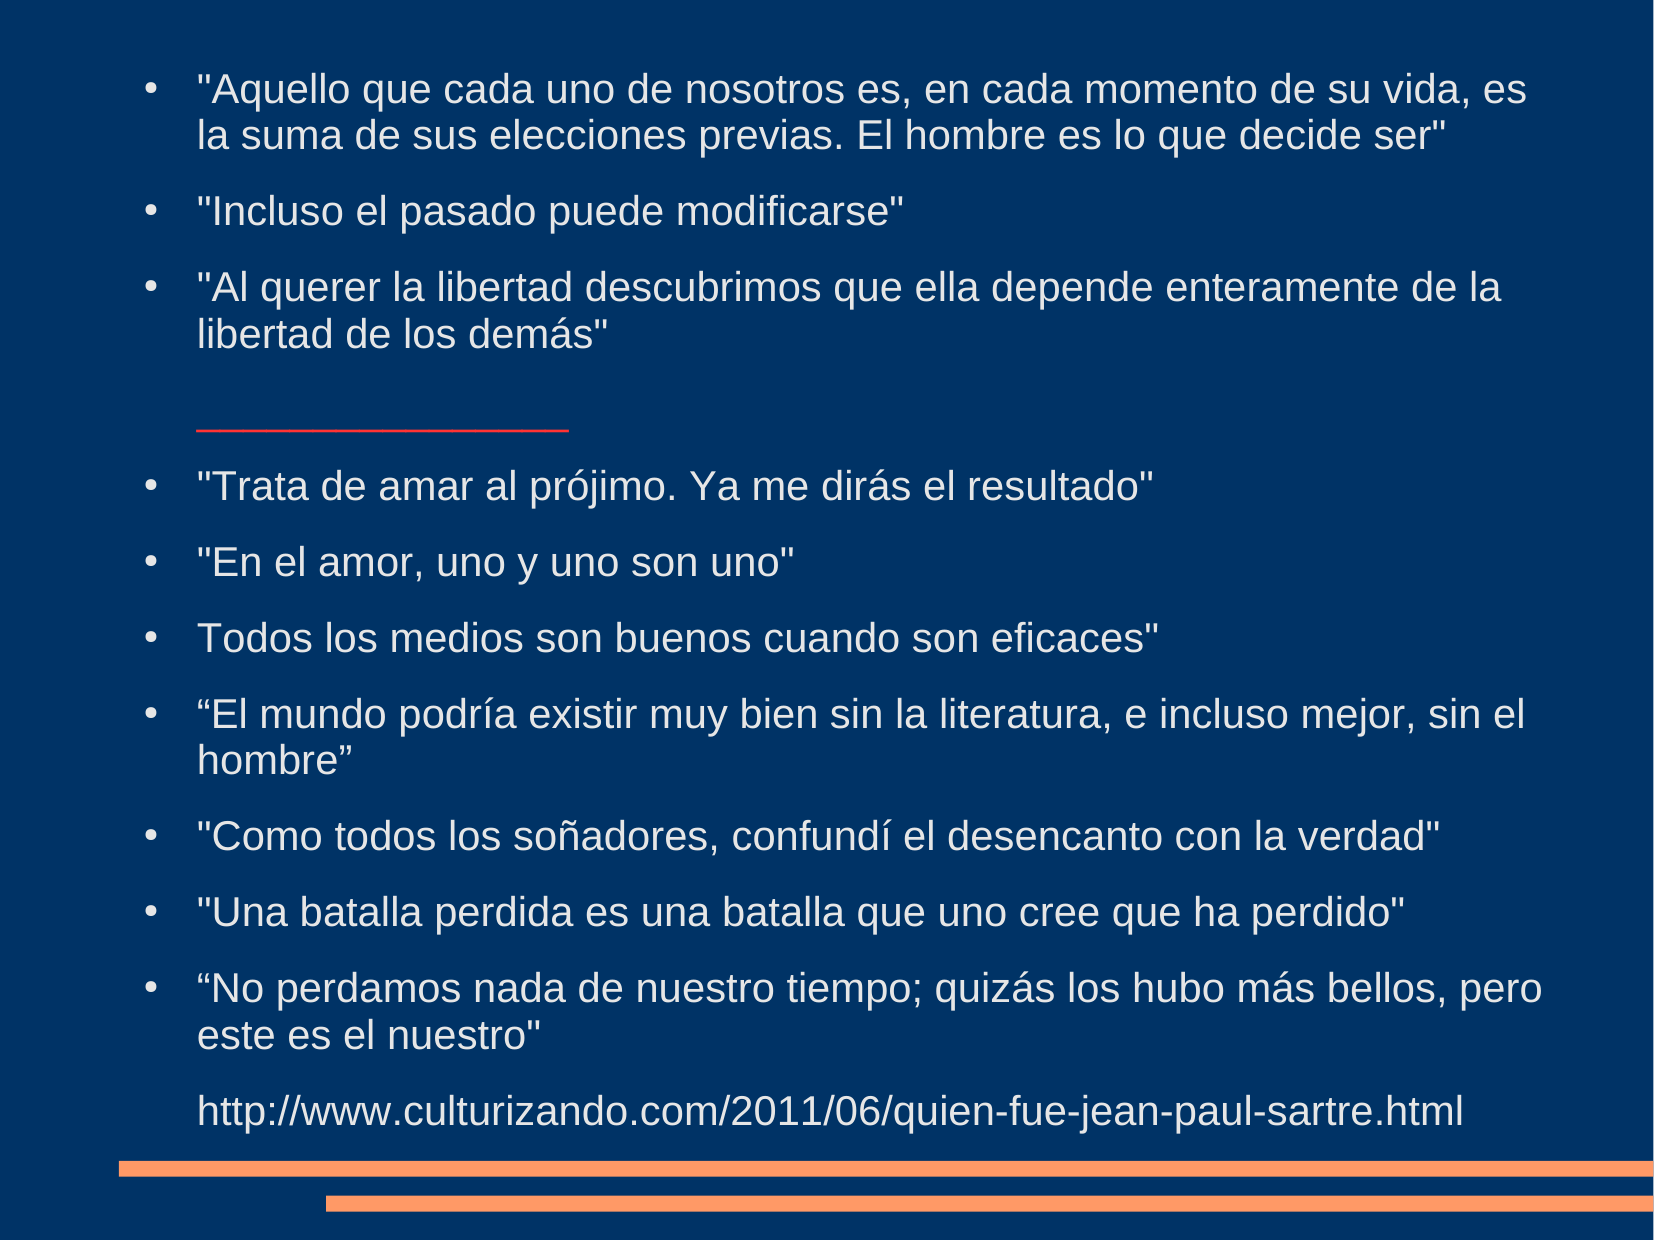

# "Aquello que cada uno de nosotros es, en cada momento de su vida, es la suma de sus elecciones previas. El hombre es lo que decide ser"
"Incluso el pasado puede modificarse"
"Al querer la libertad descubrimos que ella depende enteramente de la libertad de los demás"
________________
"Trata de amar al prójimo. Ya me dirás el resultado"
"En el amor, uno y uno son uno"
Todos los medios son buenos cuando son eficaces"
“El mundo podría existir muy bien sin la literatura, e incluso mejor, sin el hombre”
"Como todos los soñadores, confundí el desencanto con la verdad"
"Una batalla perdida es una batalla que uno cree que ha perdido"
“No perdamos nada de nuestro tiempo; quizás los hubo más bellos, pero este es el nuestro"
http://www.culturizando.com/2011/06/quien-fue-jean-paul-sartre.html